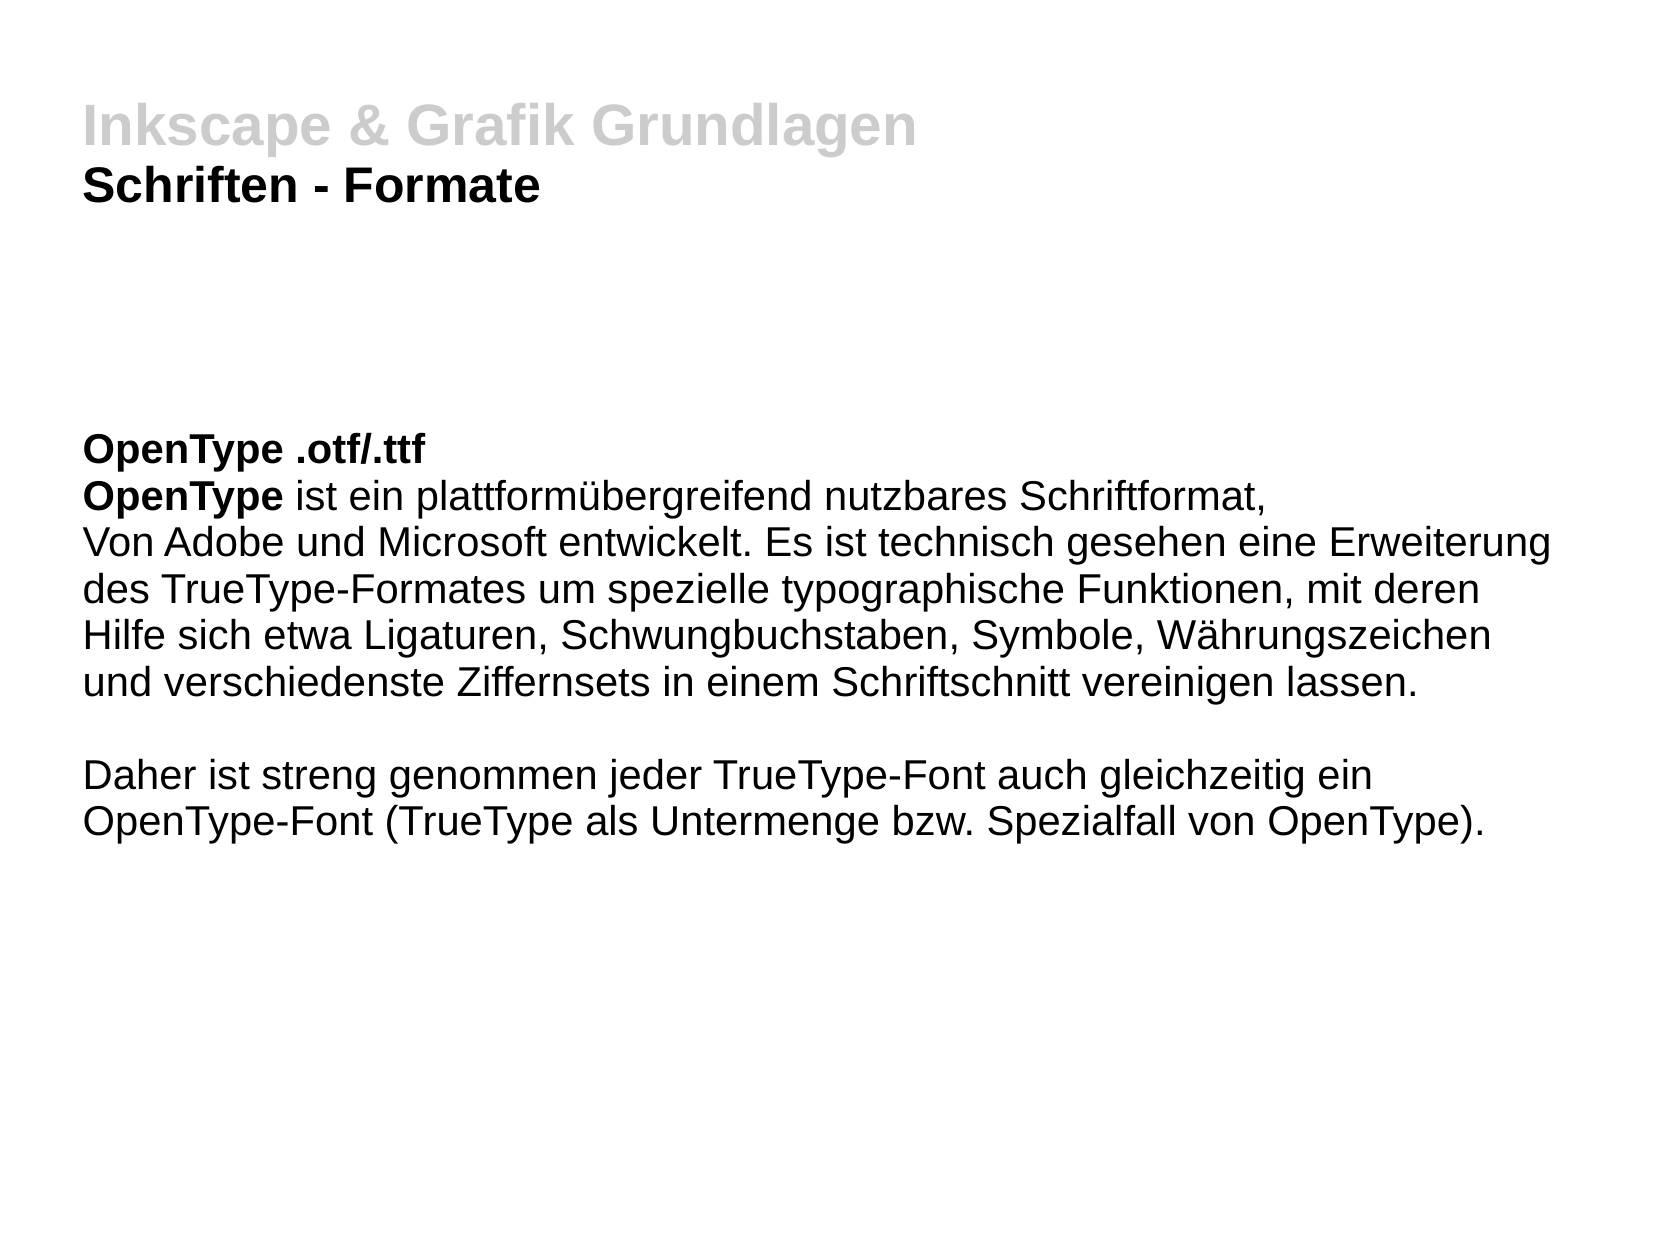

# Inkscape & Grafik Grundlagen Schriften - Formate
OpenType .otf/.ttf
OpenType ist ein plattformübergreifend nutzbares Schriftformat,
Von Adobe und Microsoft entwickelt. Es ist technisch gesehen eine Erweiterung des TrueType-Formates um spezielle typographische Funktionen, mit deren Hilfe sich etwa Ligaturen, Schwungbuchstaben, Symbole, Währungszeichen und verschiedenste Ziffernsets in einem Schriftschnitt vereinigen lassen.
Daher ist streng genommen jeder TrueType-Font auch gleichzeitig ein OpenType-Font (TrueType als Untermenge bzw. Spezialfall von OpenType).